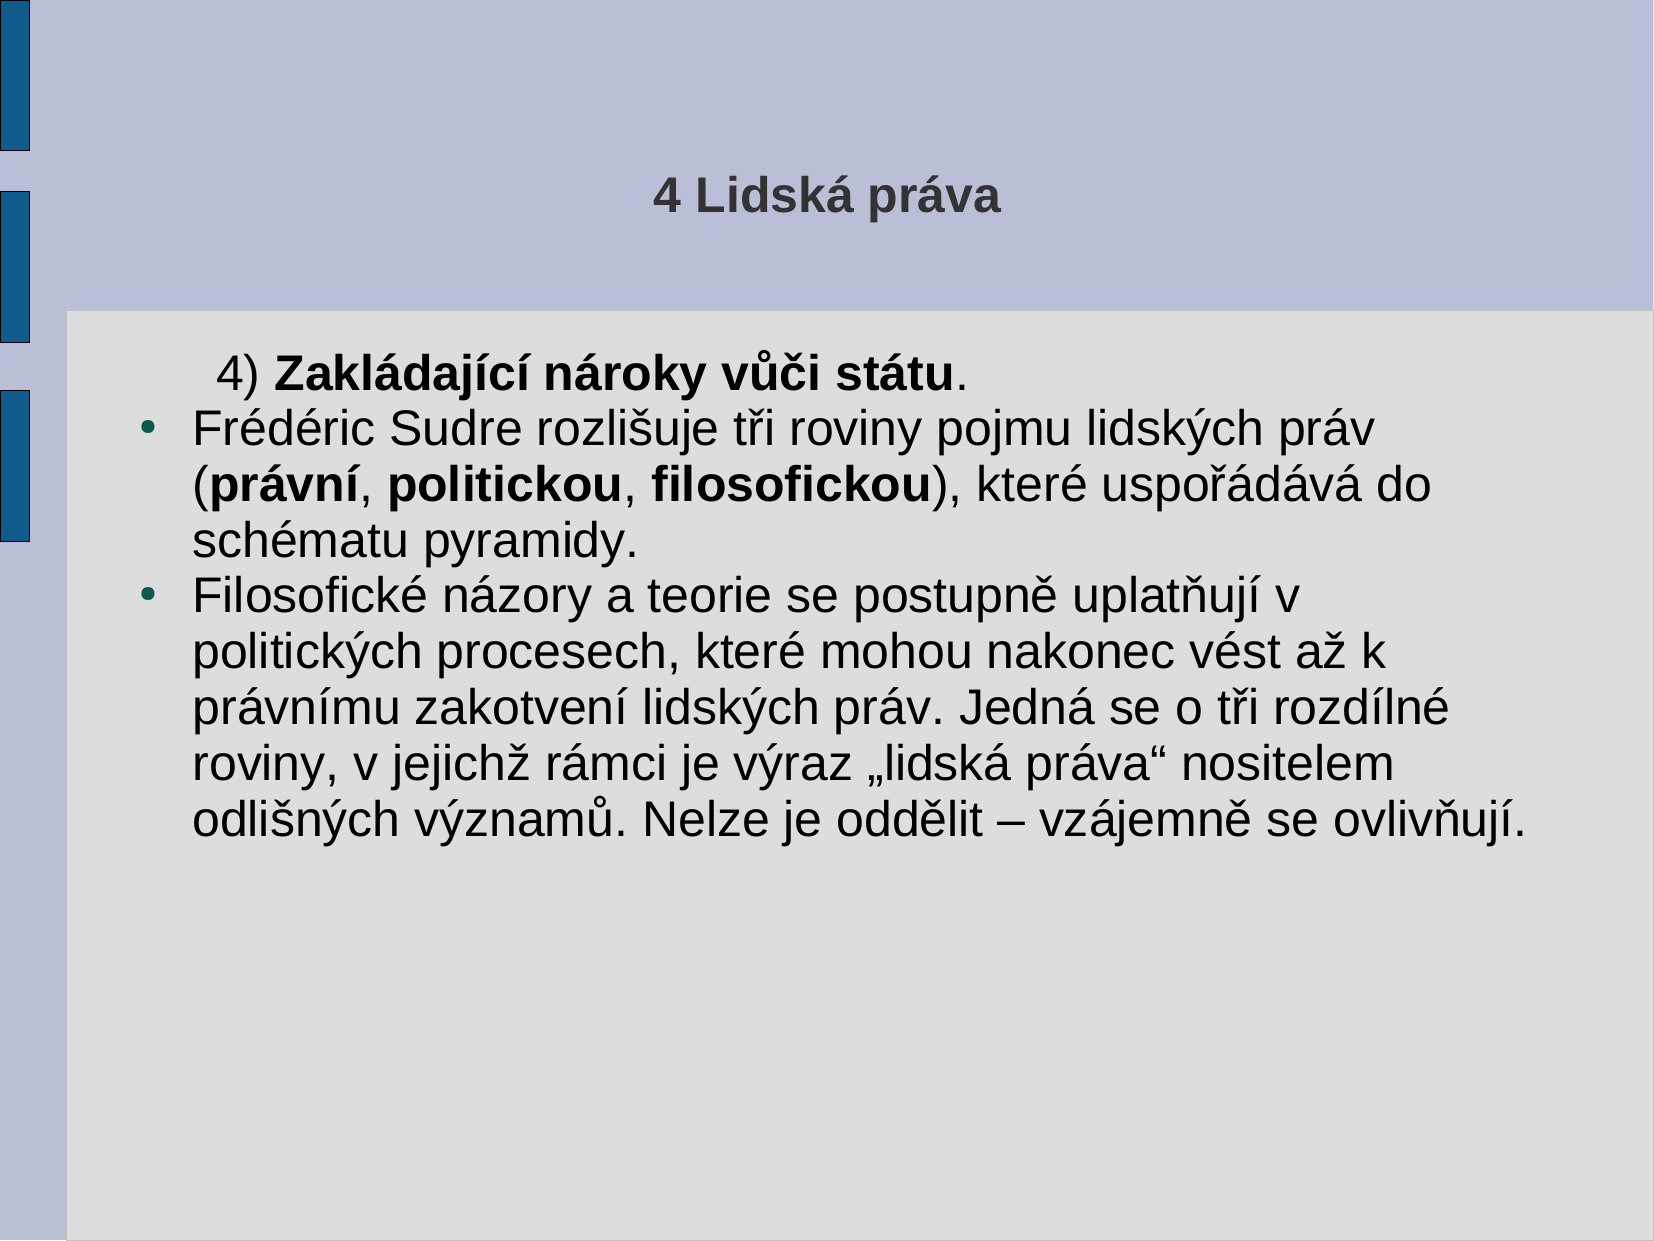

# 4 Lidská práva
4) Zakládající nároky vůči státu.
Frédéric Sudre rozlišuje tři roviny pojmu lidských práv (právní, politickou, filosofickou), které uspořádává do schématu pyramidy.
Filosofické názory a teorie se postupně uplatňují v politických procesech, které mohou nakonec vést až k právnímu zakotvení lidských práv. Jedná se o tři rozdílné roviny, v jejichž rámci je výraz „lidská práva“ nositelem odlišných významů. Nelze je oddělit – vzájemně se ovlivňují.